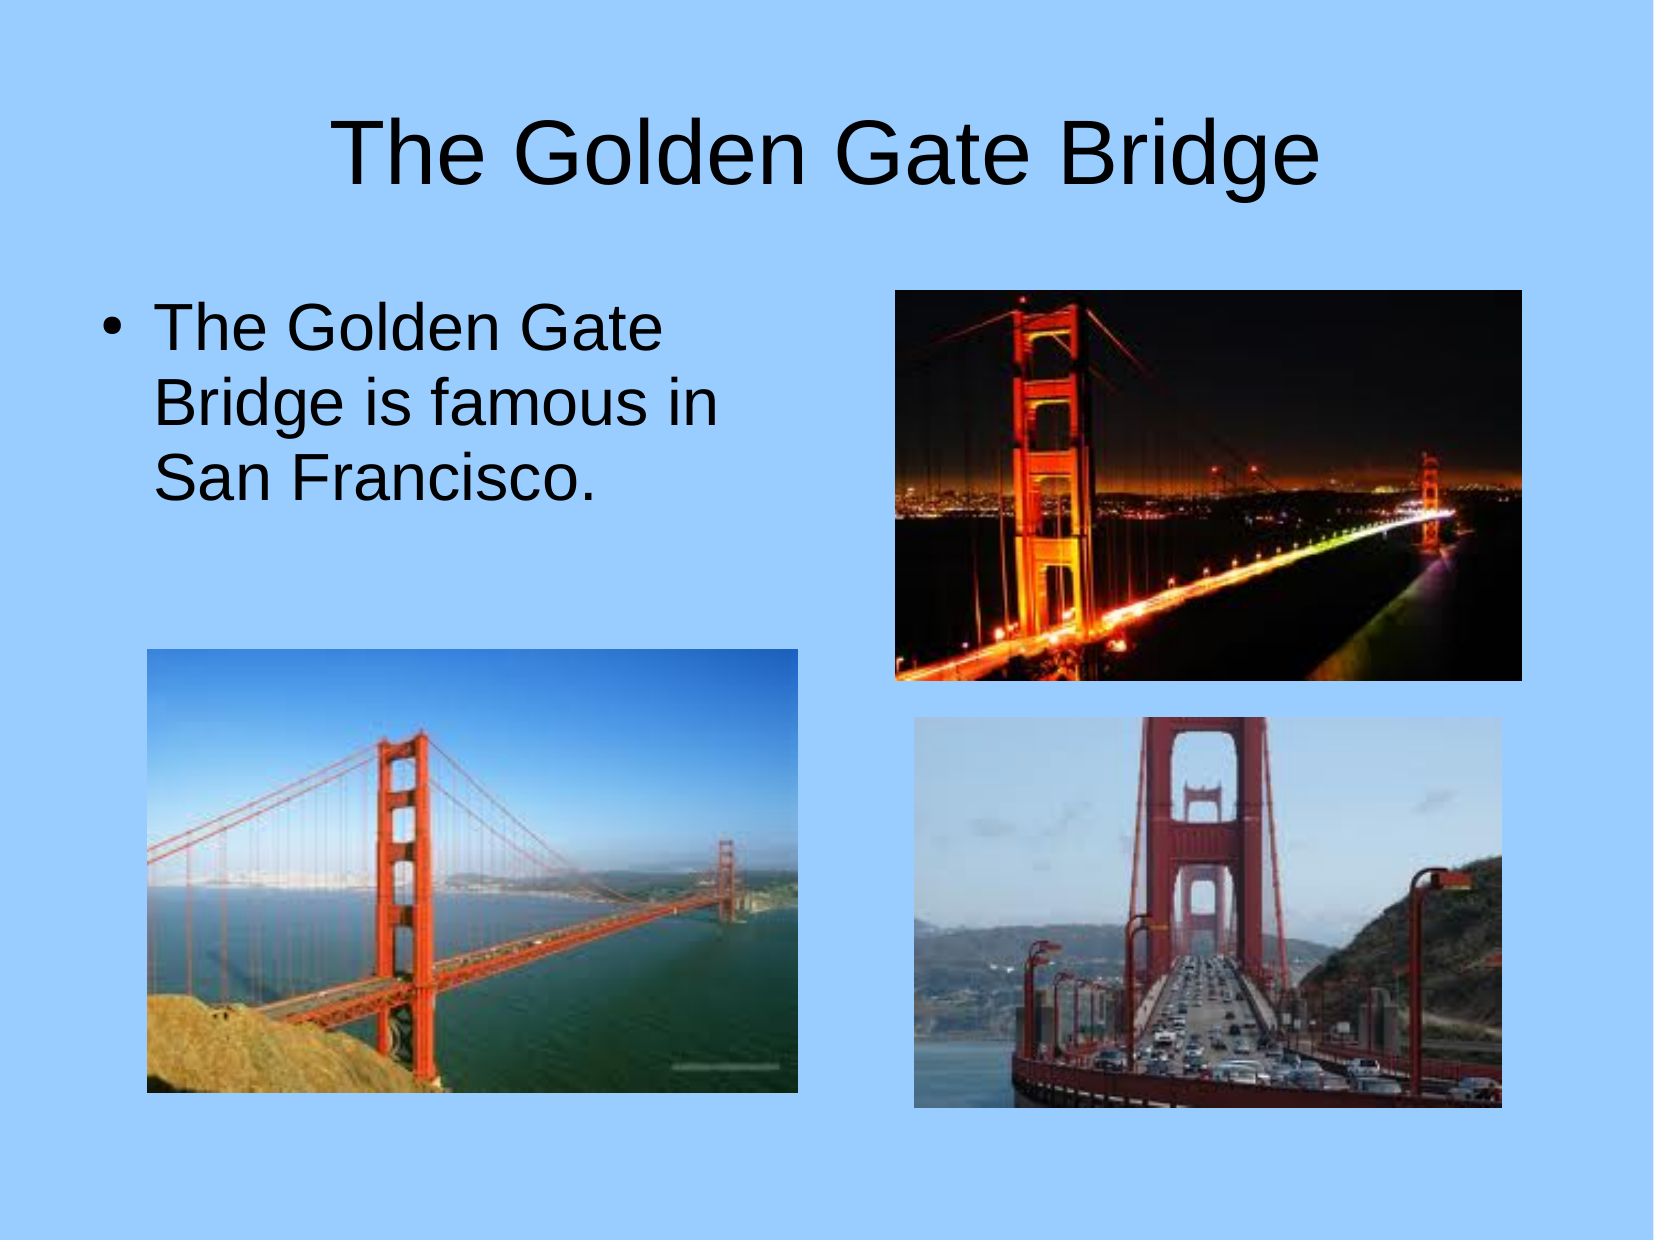

# The Golden Gate Bridge
The Golden Gate Bridge is famous in San Francisco.